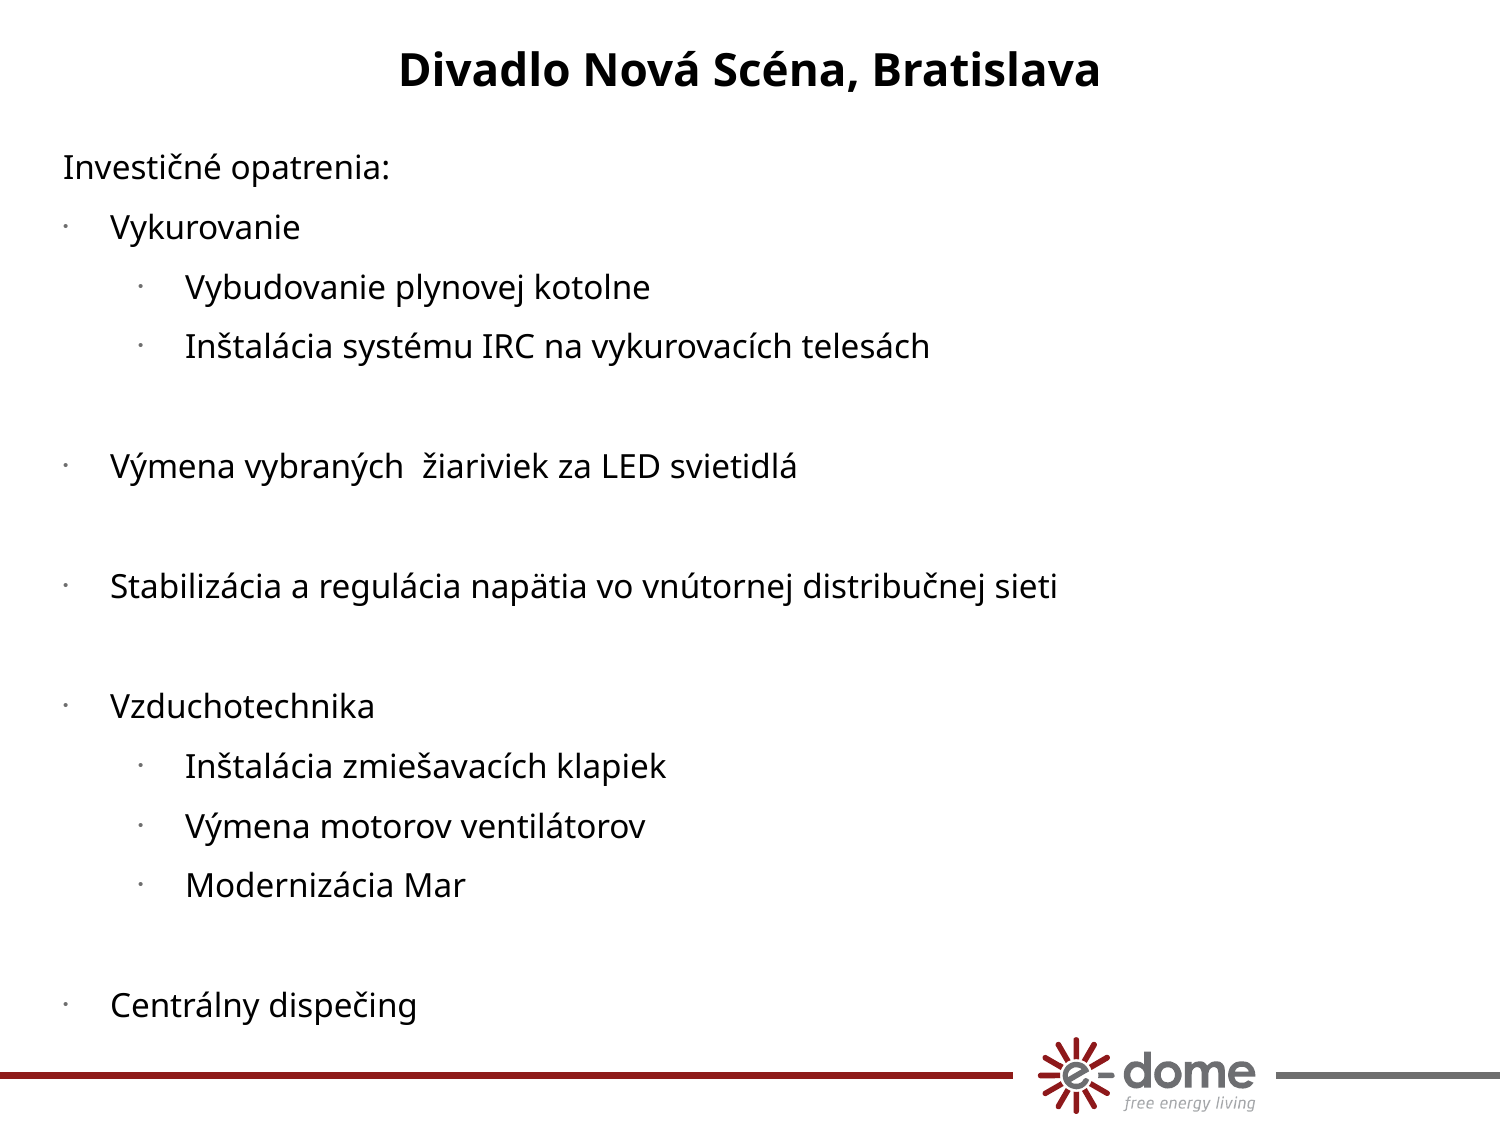

Divadlo Nová Scéna, Bratislava
Investičné opatrenia:
Vykurovanie
Vybudovanie plynovej kotolne
Inštalácia systému IRC na vykurovacích telesách
Výmena vybraných žiariviek za LED svietidlá
Stabilizácia a regulácia napätia vo vnútornej distribučnej sieti
Vzduchotechnika
Inštalácia zmiešavacích klapiek
Výmena motorov ventilátorov
Modernizácia Mar
Centrálny dispečing